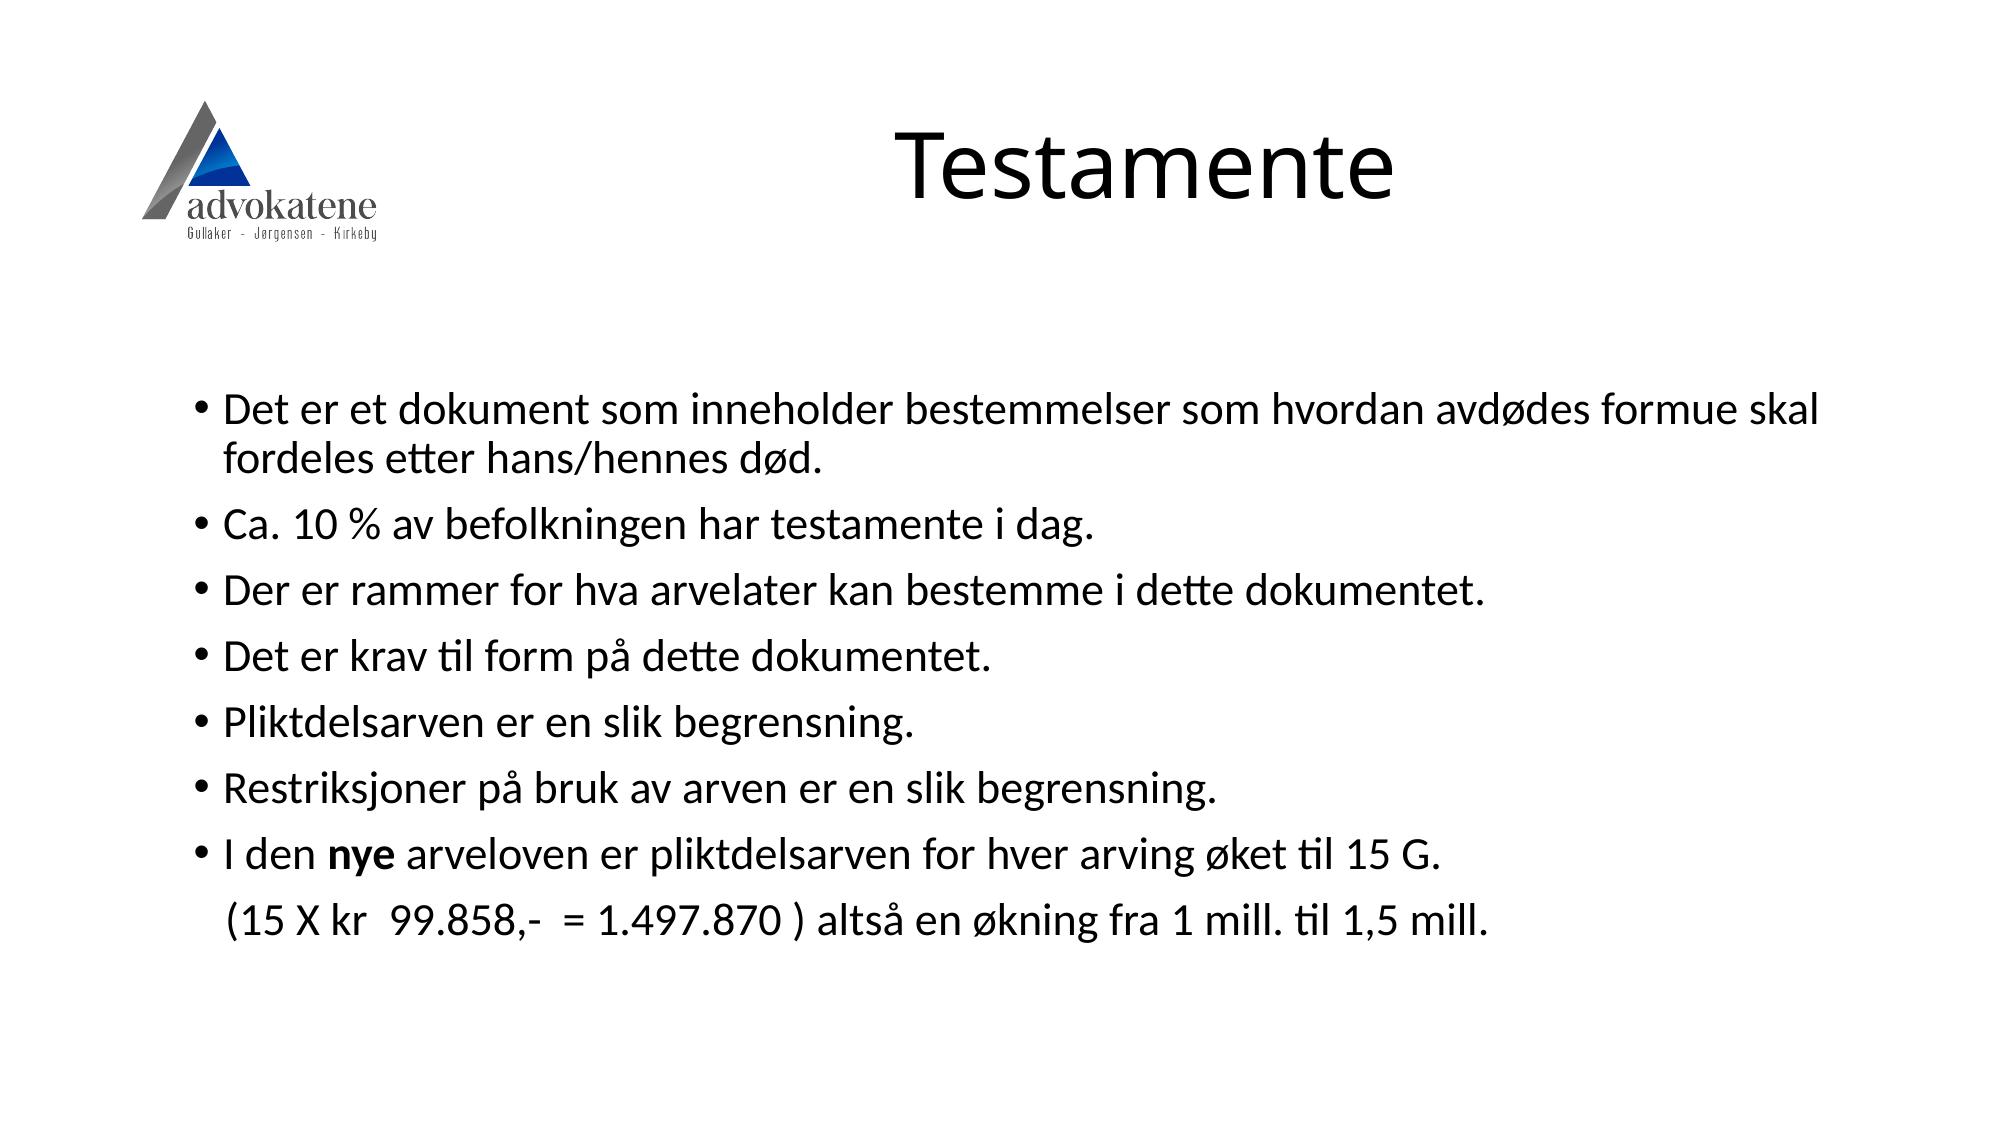

# Testamente
Det er et dokument som inneholder bestemmelser som hvordan avdødes formue skal fordeles etter hans/hennes død.
Ca. 10 % av befolkningen har testamente i dag.
Der er rammer for hva arvelater kan bestemme i dette dokumentet.
Det er krav til form på dette dokumentet.
Pliktdelsarven er en slik begrensning.
Restriksjoner på bruk av arven er en slik begrensning.
I den nye arveloven er pliktdelsarven for hver arving øket til 15 G.
 (15 X kr 99.858,- = 1.497.870 ) altså en økning fra 1 mill. til 1,5 mill.